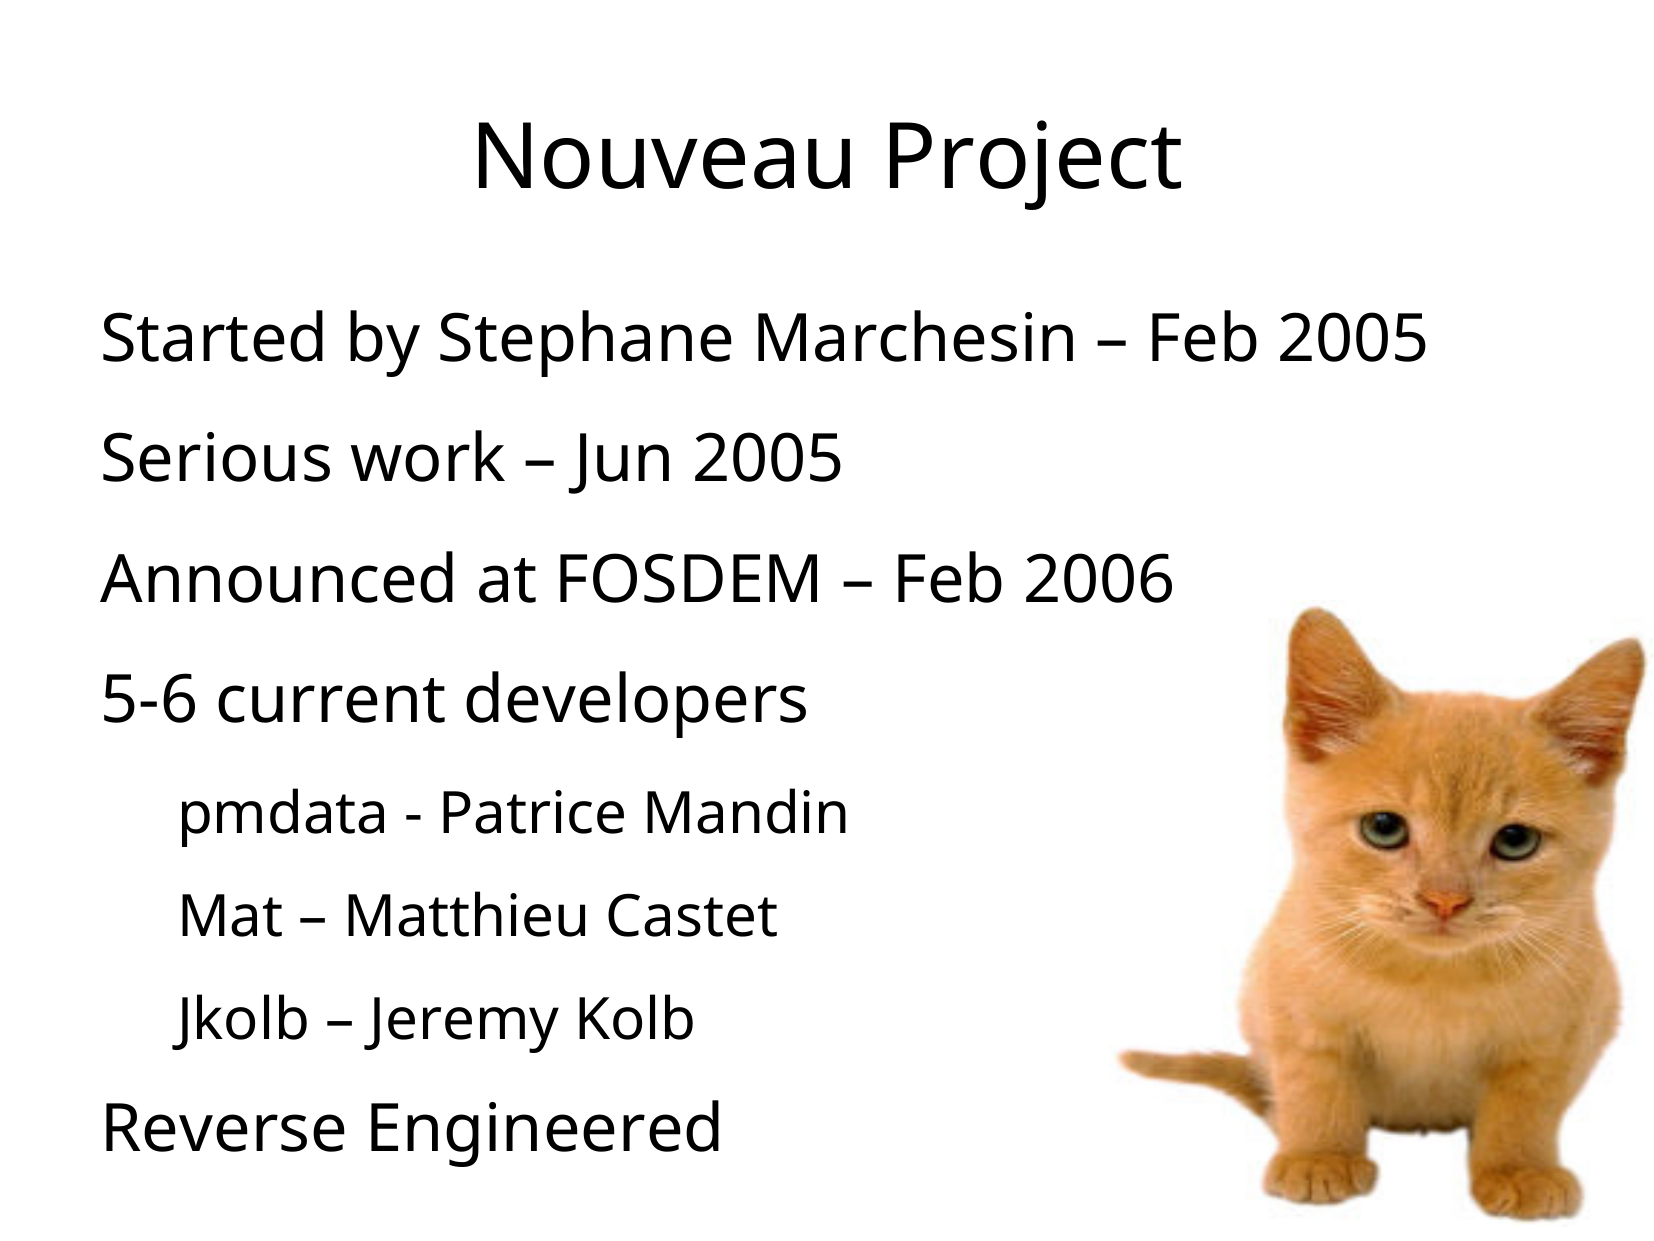

# Nouveau Project
Started by Stephane Marchesin – Feb 2005
Serious work – Jun 2005
Announced at FOSDEM – Feb 2006
5-6 current developers
pmdata - Patrice Mandin
Mat – Matthieu Castet
Jkolb – Jeremy Kolb
Reverse Engineered